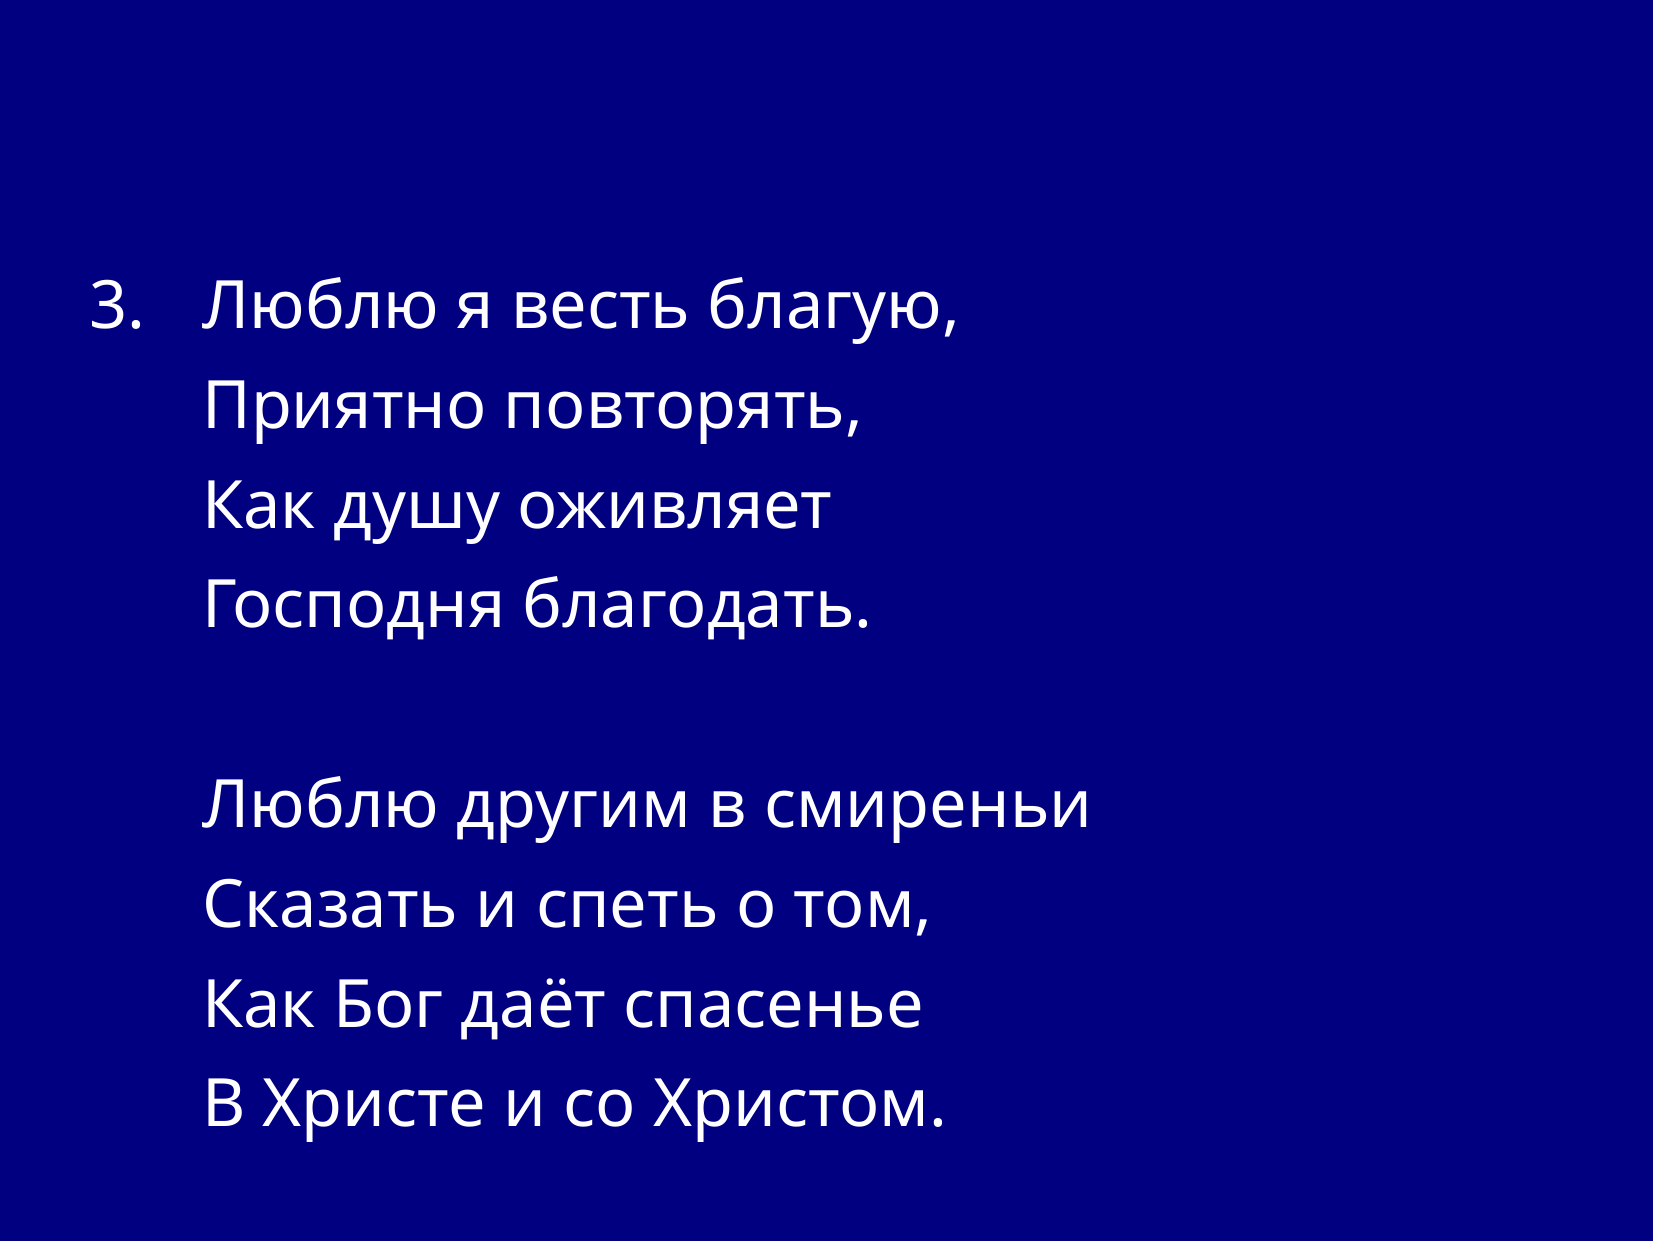

3.	Люблю я весть благую,
	Приятно повторять,
	Как душу оживляет
	Господня благодать.
	Люблю другим в смиреньи
	Сказать и спеть о том,
	Как Бог даёт спасенье
	В Христе и со Христом.